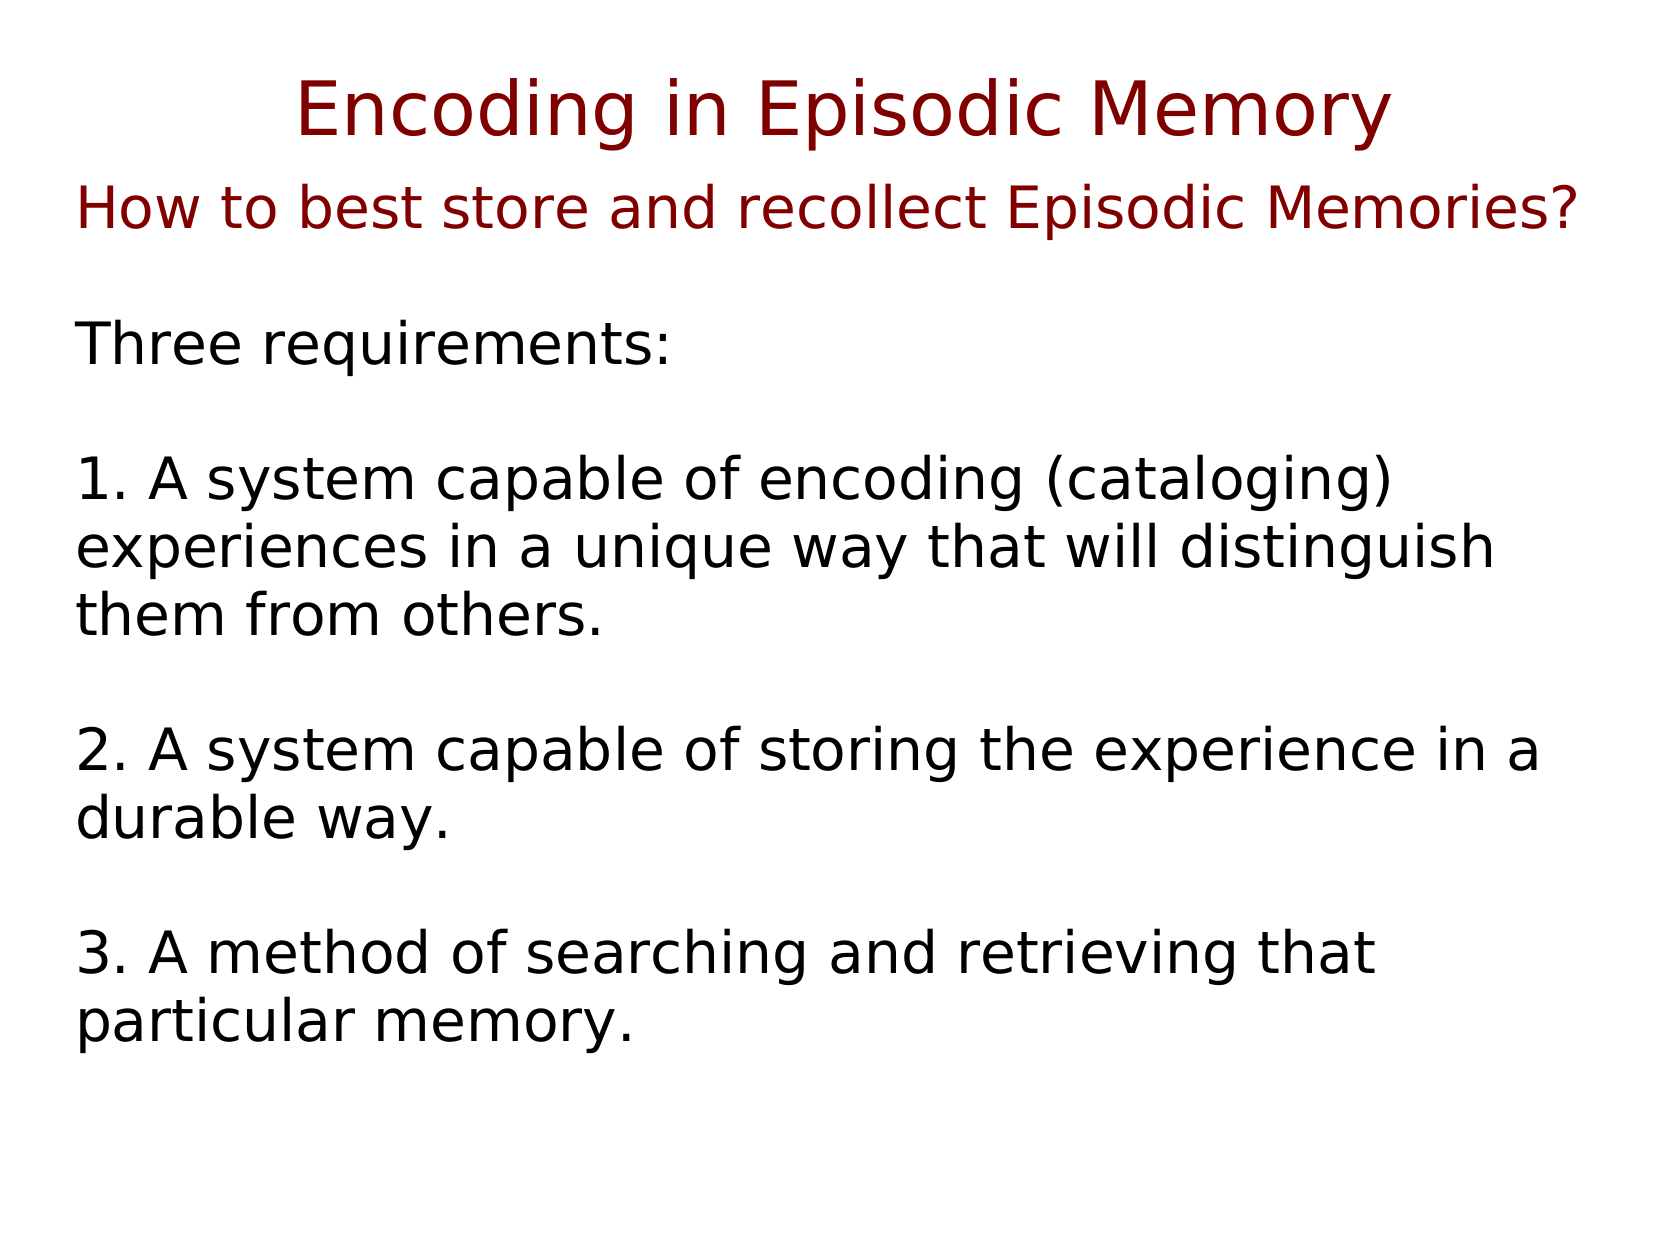

Encoding in Episodic Memory
# How to best store and recollect Episodic Memories?
Three requirements:
1. A system capable of encoding (cataloging) experiences in a unique way that will distinguish them from others.
2. A system capable of storing the experience in a durable way.
3. A method of searching and retrieving that particular memory.